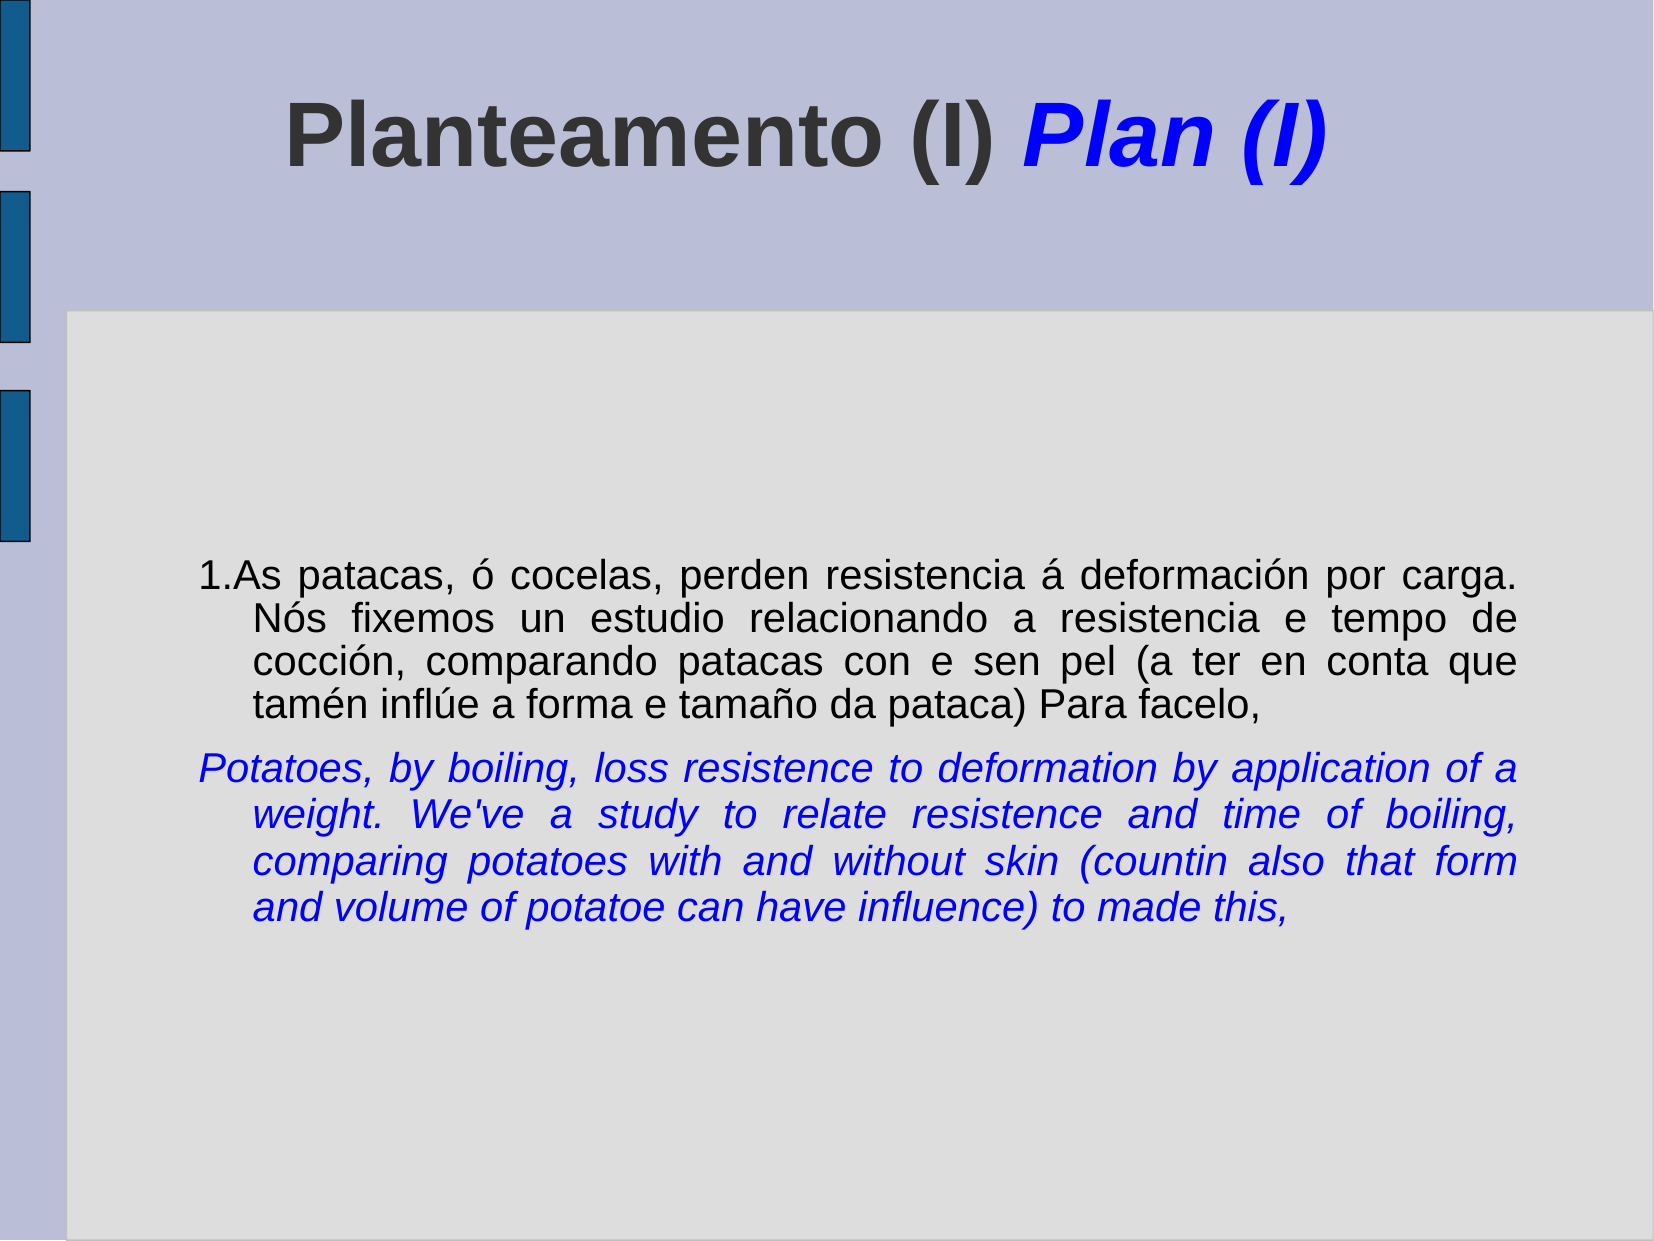

Planteamento (I) Plan (I)
1.As patacas, ó cocelas, perden resistencia á deformación por carga. Nós fixemos un estudio relacionando a resistencia e tempo de cocción, comparando patacas con e sen pel (a ter en conta que tamén inflúe a forma e tamaño da pataca) Para facelo,
Potatoes, by boiling, loss resistence to deformation by application of a weight. We've a study to relate resistence and time of boiling, comparing potatoes with and without skin (countin also that form and volume of potatoe can have influence) to made this,